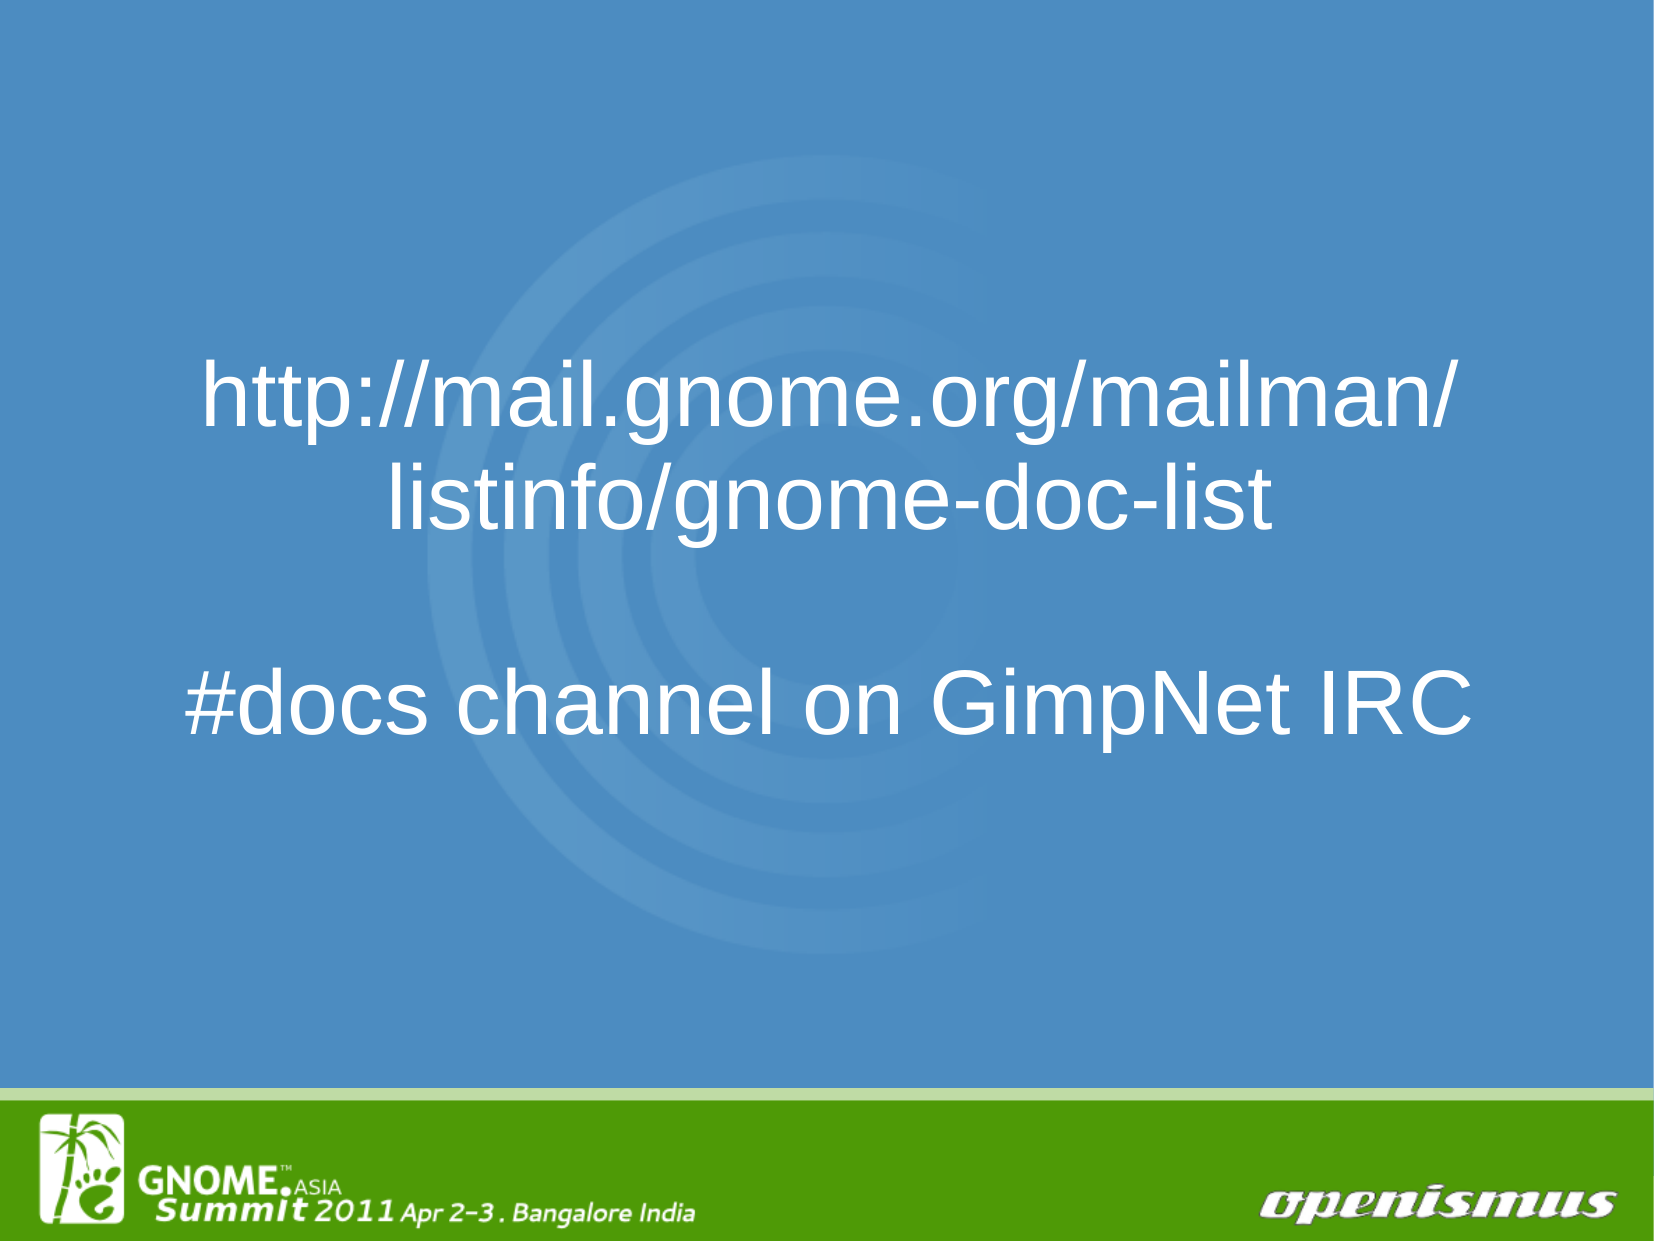

# http://mail.gnome.org/mailman/ listinfo/gnome-doc-list #docs channel on GimpNet IRC